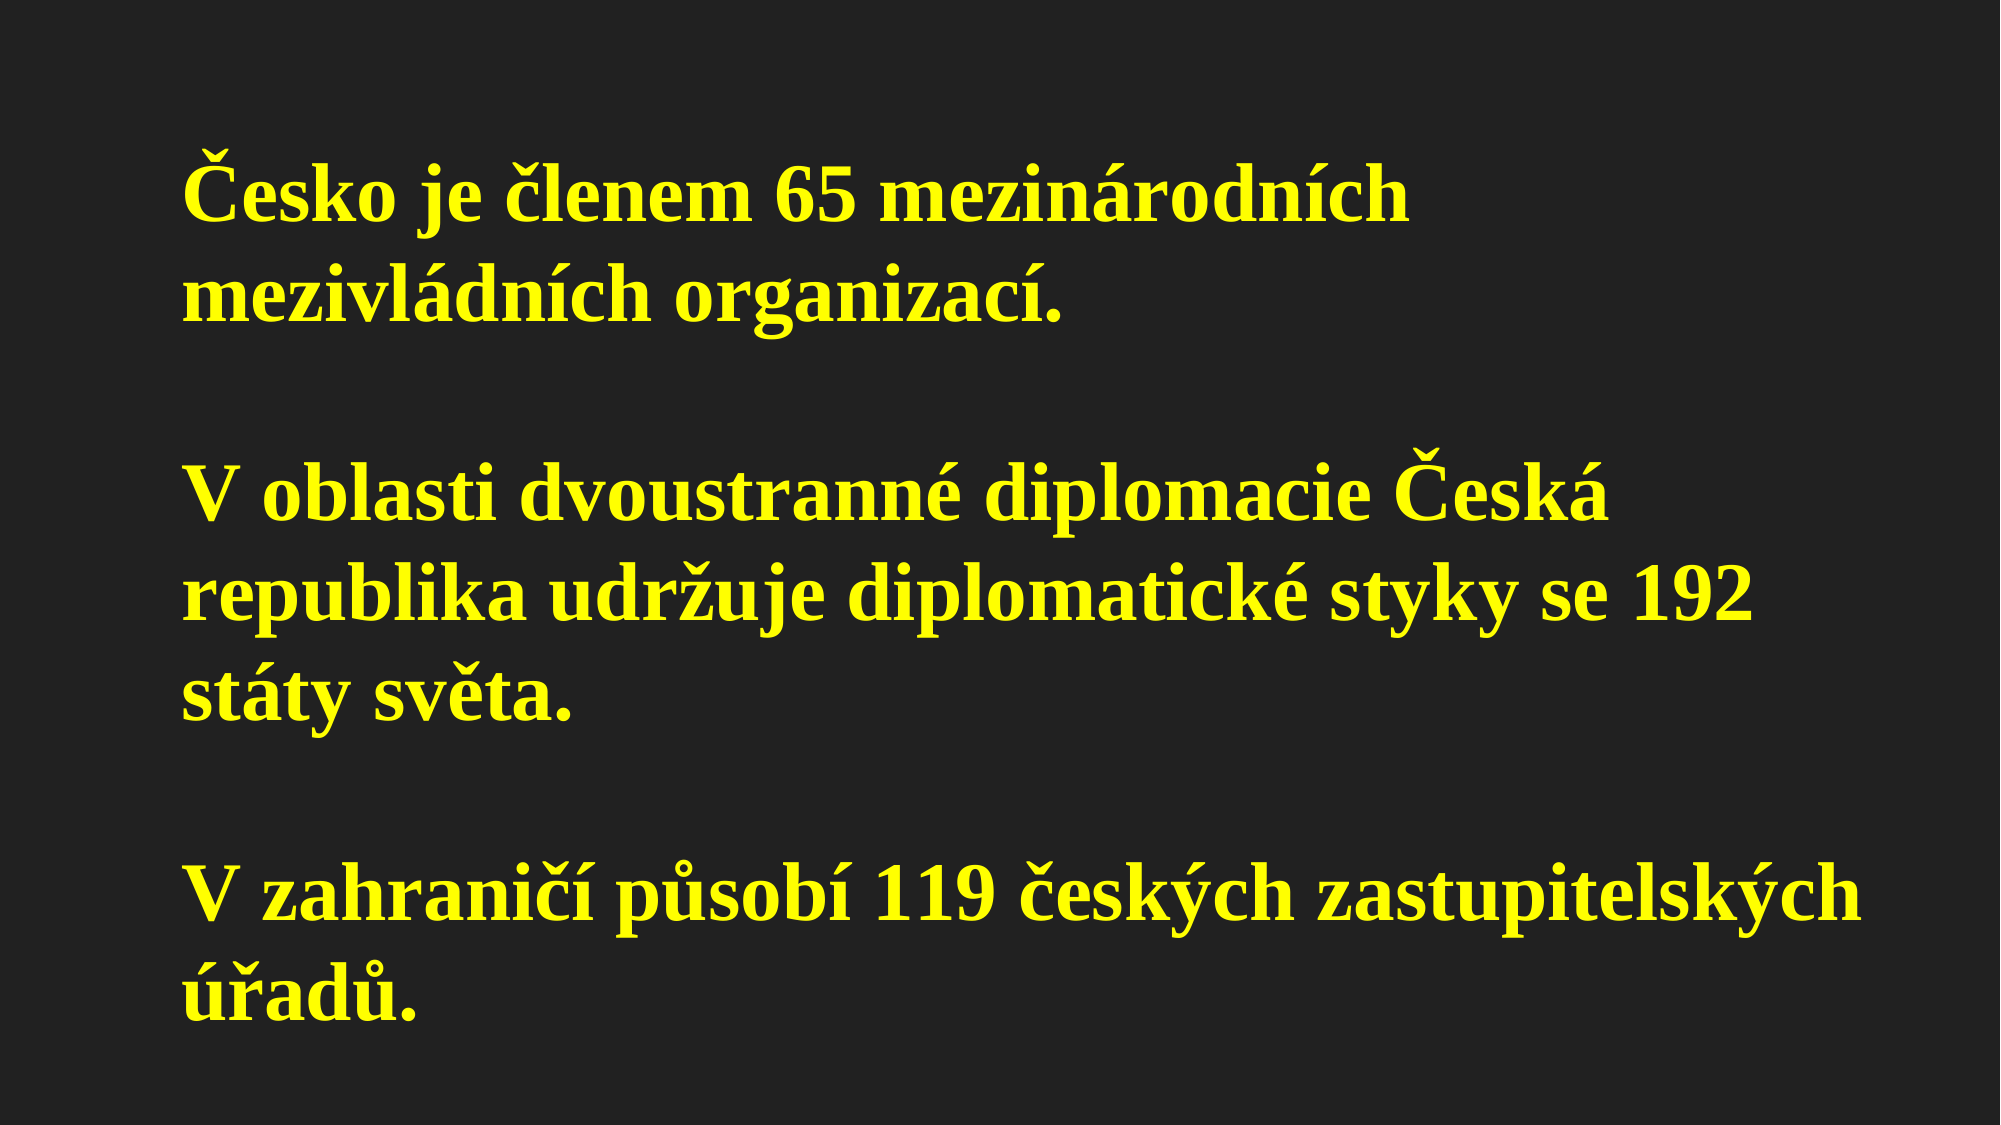

Česko je členem 65 mezinárodních mezivládních organizací.
V oblasti dvoustranné diplomacie Česká republika udržuje diplomatické styky se 192 státy světa.
V zahraničí působí 119 českých zastupitelských úřadů.